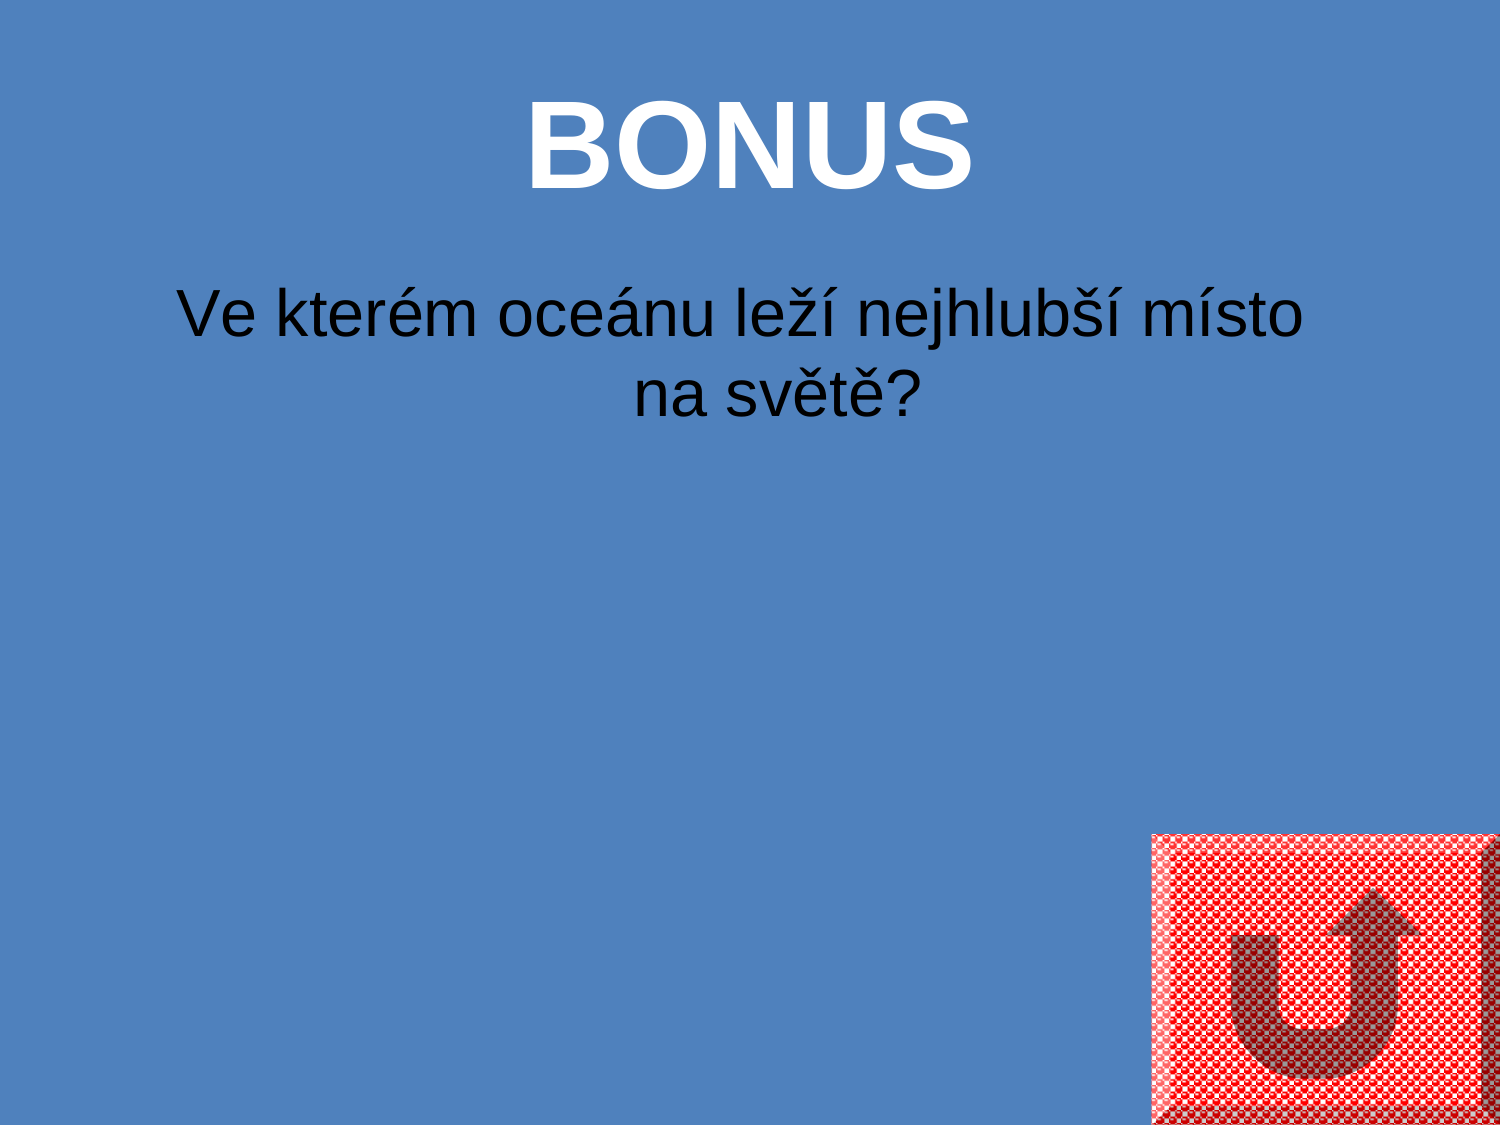

# BONUS
Ve kterém oceánu leží nejhlubší místo
na světě?